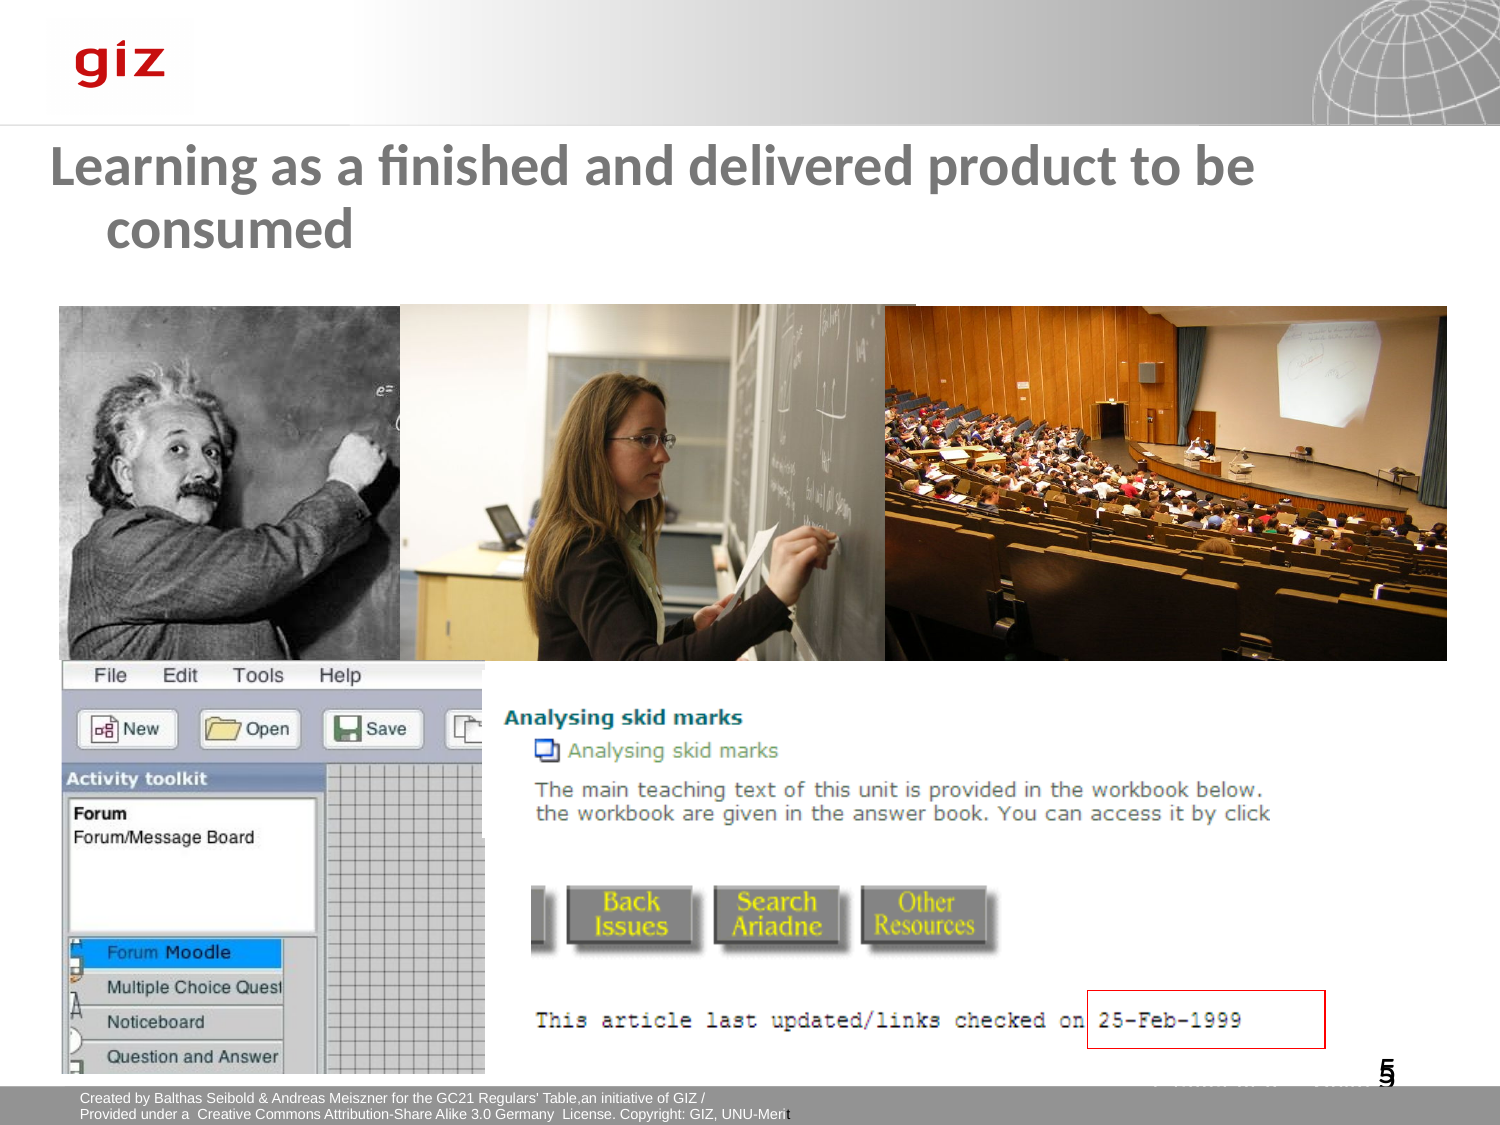

# Learning as a finished and delivered product to be consumed